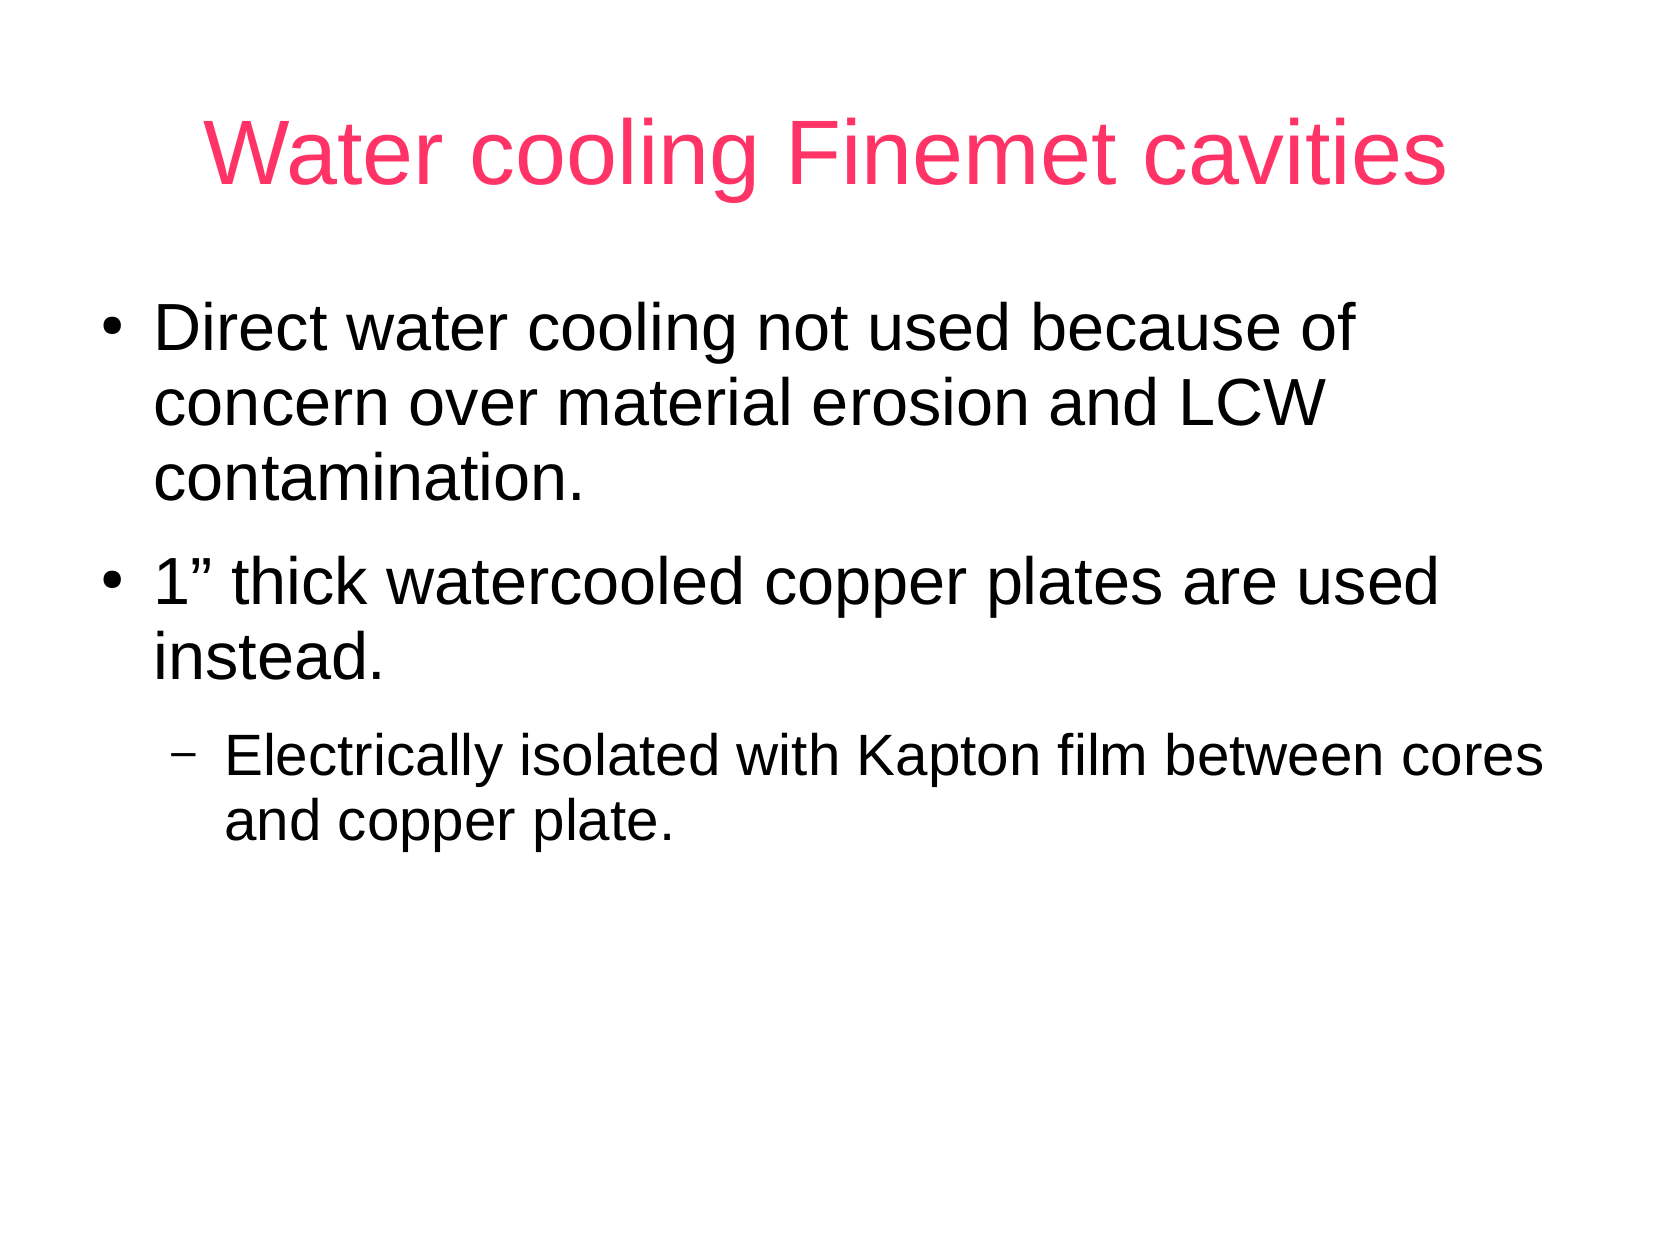

# Water cooling Finemet cavities
Direct water cooling not used because of concern over material erosion and LCW contamination.
1” thick watercooled copper plates are used instead.
Electrically isolated with Kapton film between cores and copper plate.